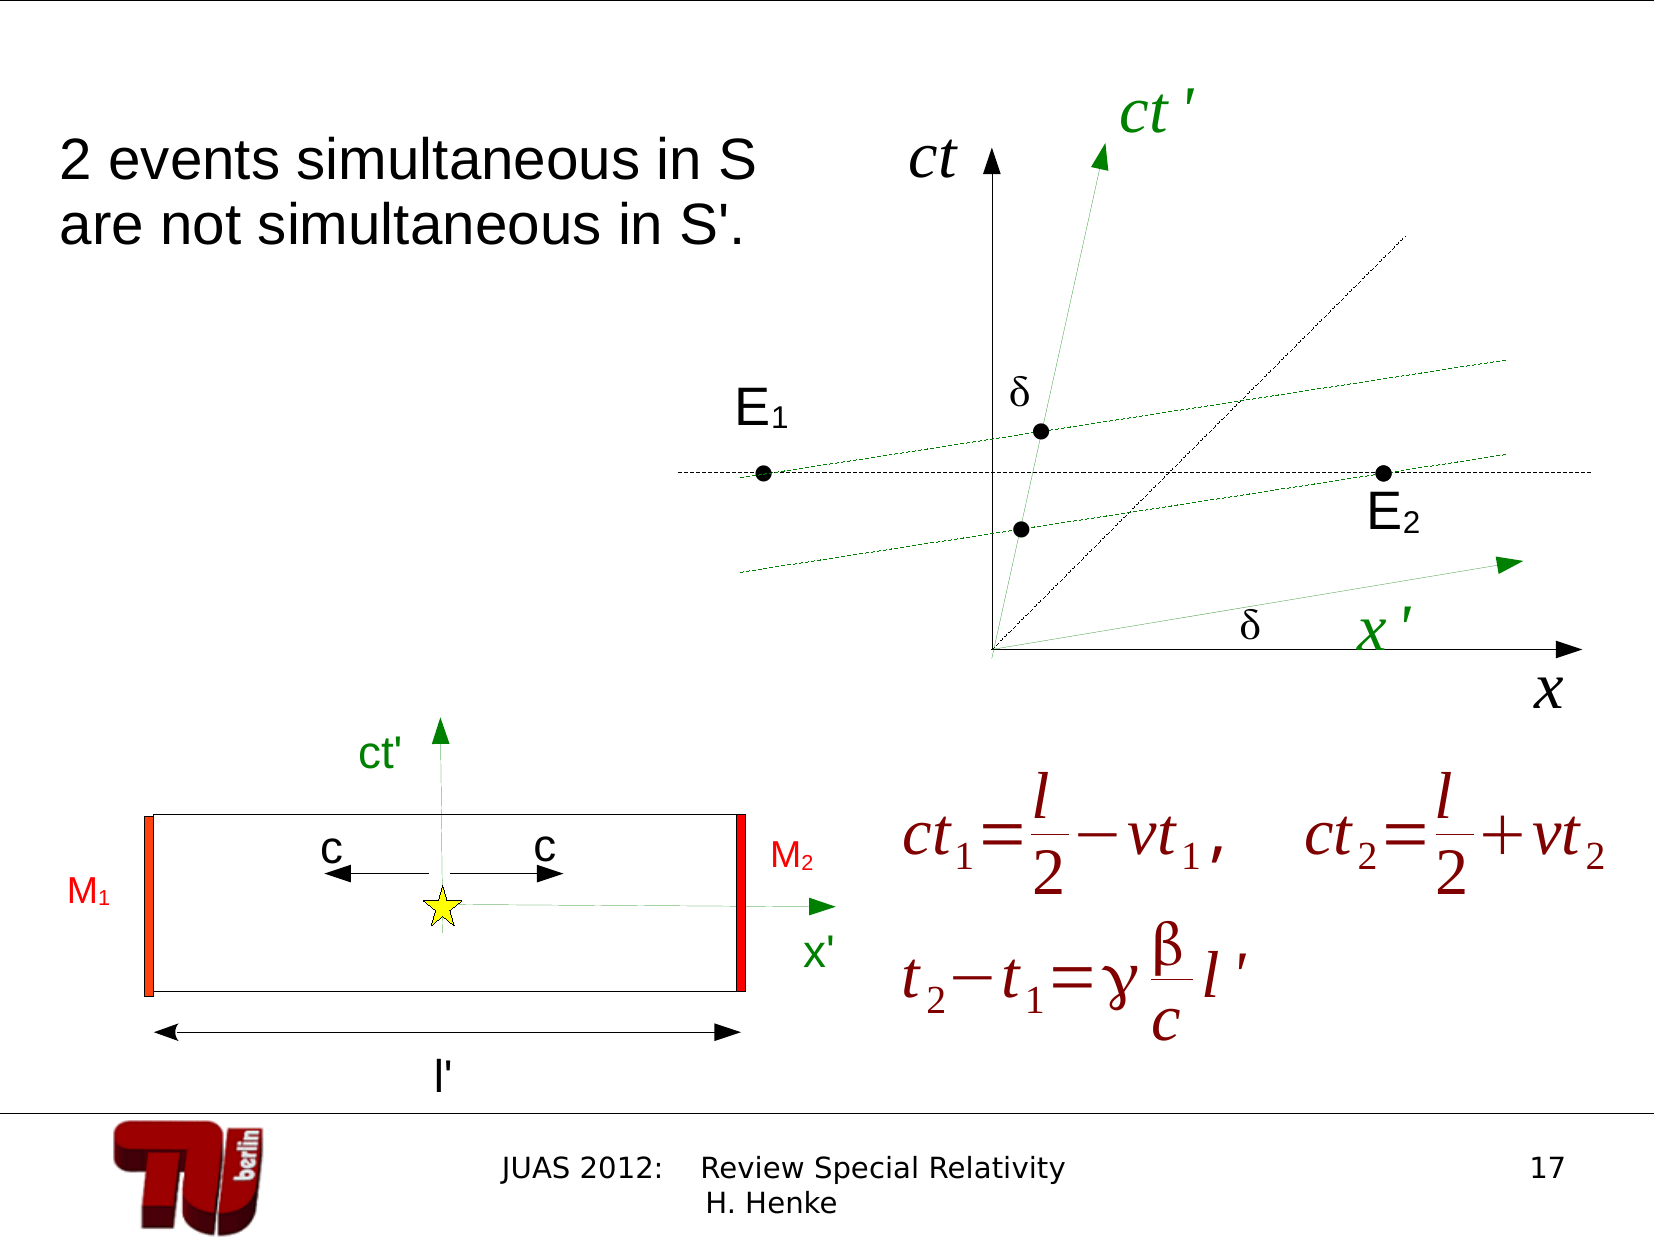

2 events simultaneous in S are not simultaneous in S'.
E1
●
●
●
●
E2
●
ct'
c
c
M2
M1
x'
l'
17